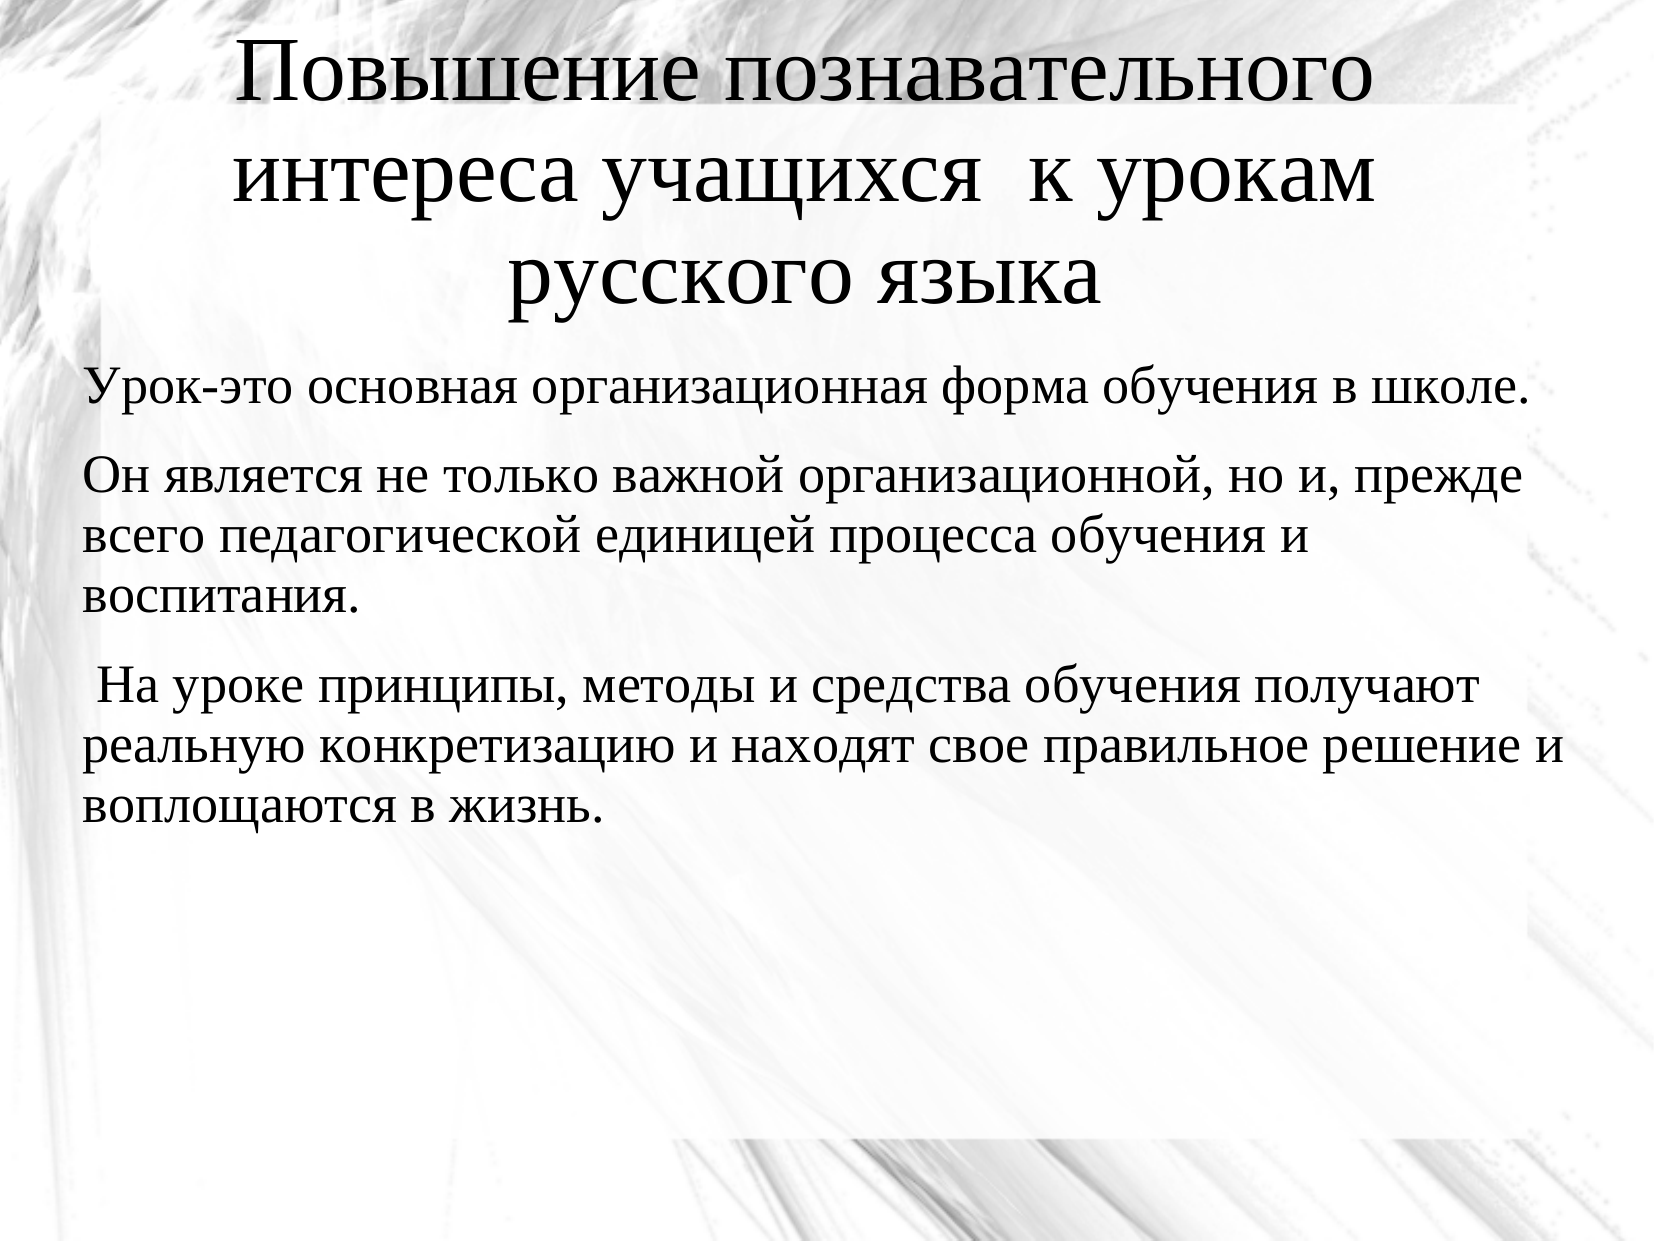

# Повышение познавательного интереса учащихся к урокам русского языка
Урок-это основная организационная форма обучения в школе.
Он является не только важной организационной, но и, прежде всего педагогической единицей процесса обучения и воспитания.
 На уроке принципы, методы и средства обучения получают реальную конкретизацию и находят свое правильное решение и воплощаются в жизнь.